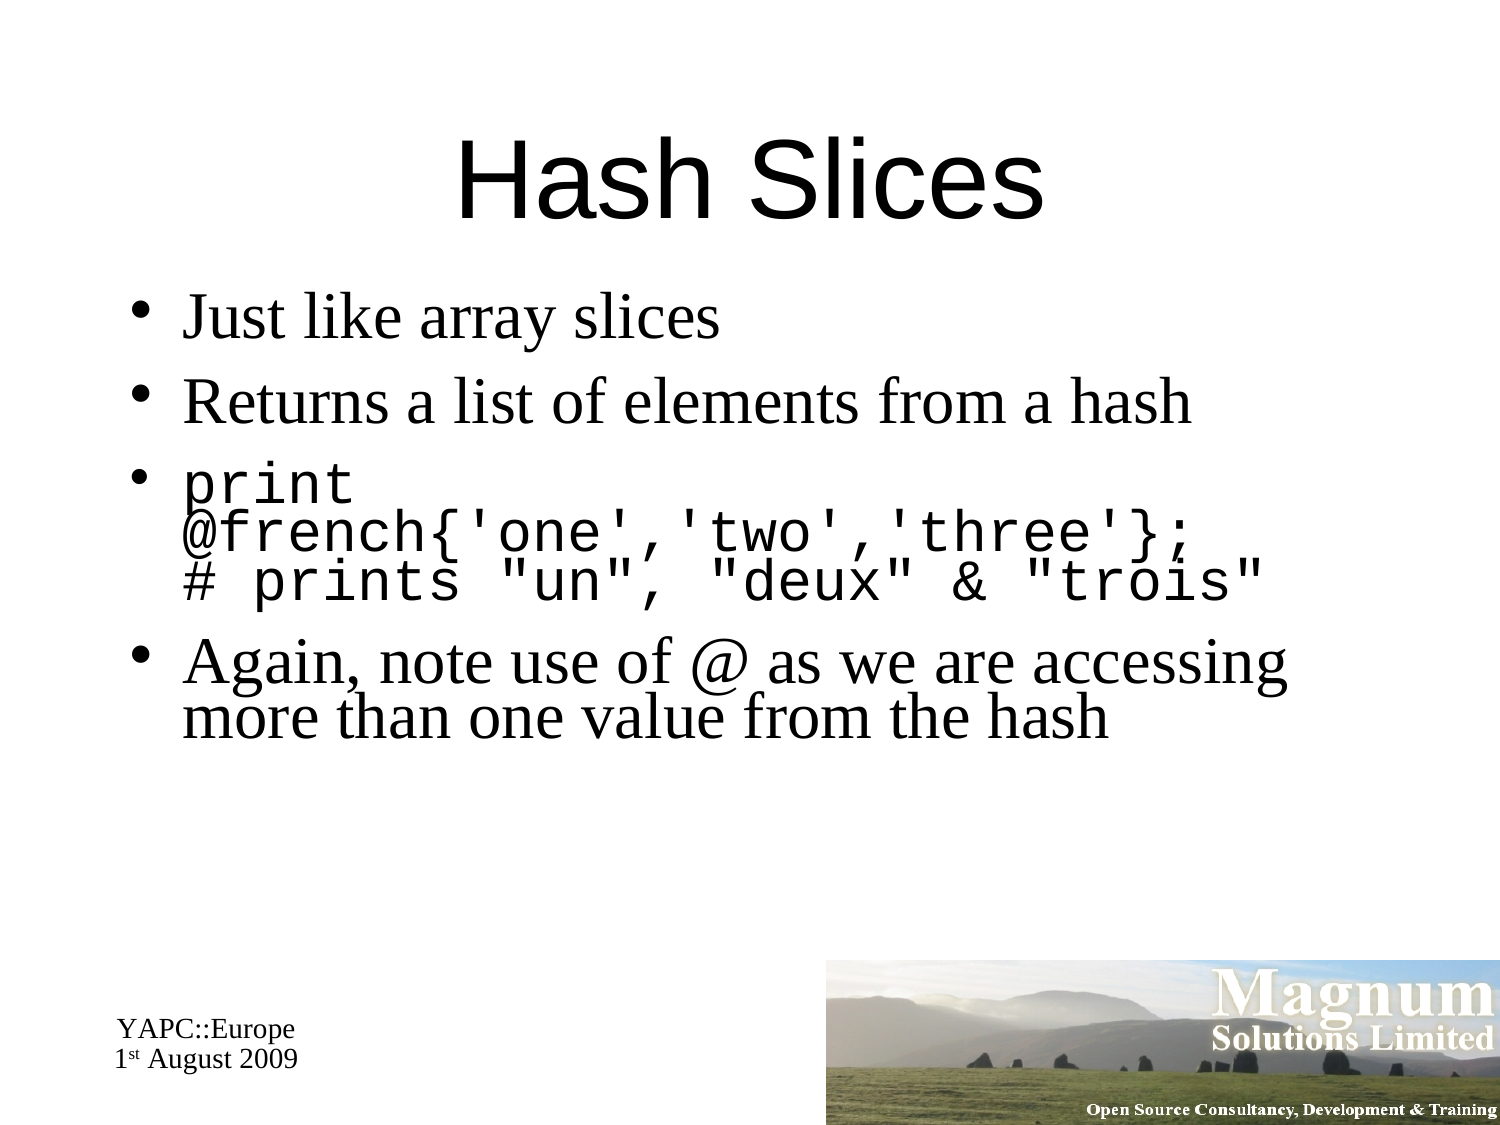

# Hash Slices
Just like array slices
Returns a list of elements from a hash
print @french{'one','two','three'};
# prints "un", "deux" & "trois"
Again, note use of @ as we are accessing more than one value from the hash
38